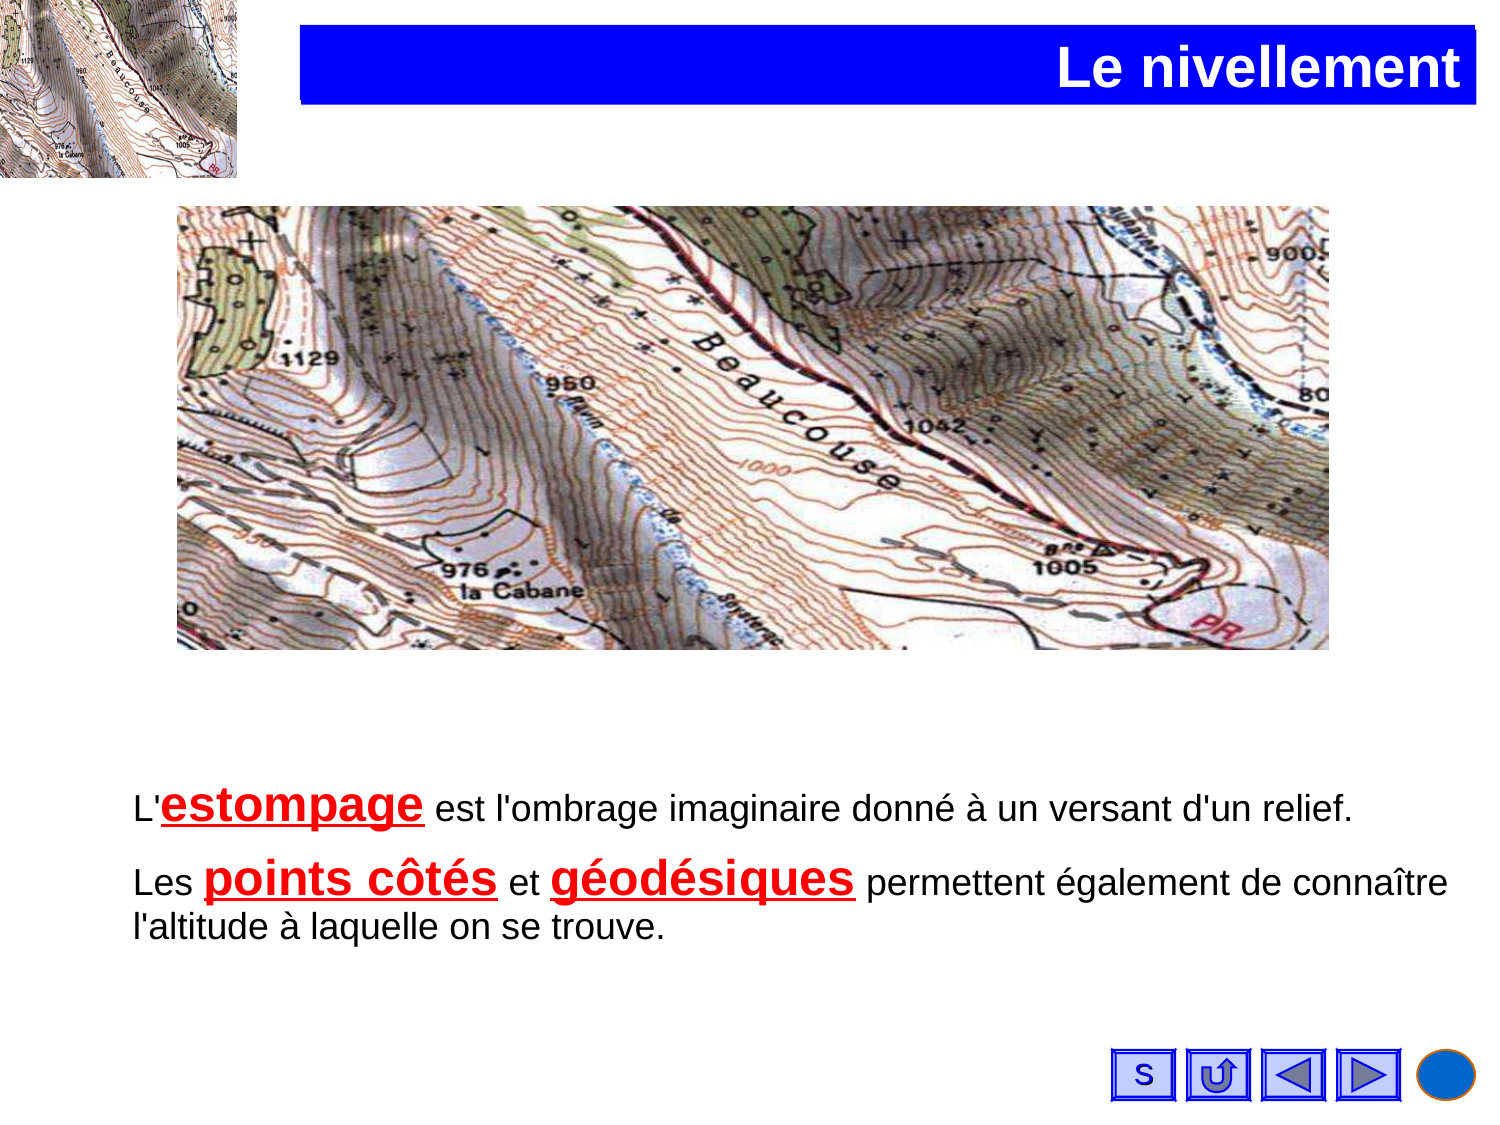

Le nivellement
L'estompage est l'ombrage imaginaire donné à un versant d'un relief.
Les points côtés et géodésiques permettent également de connaître l'altitude à laquelle on se trouve.